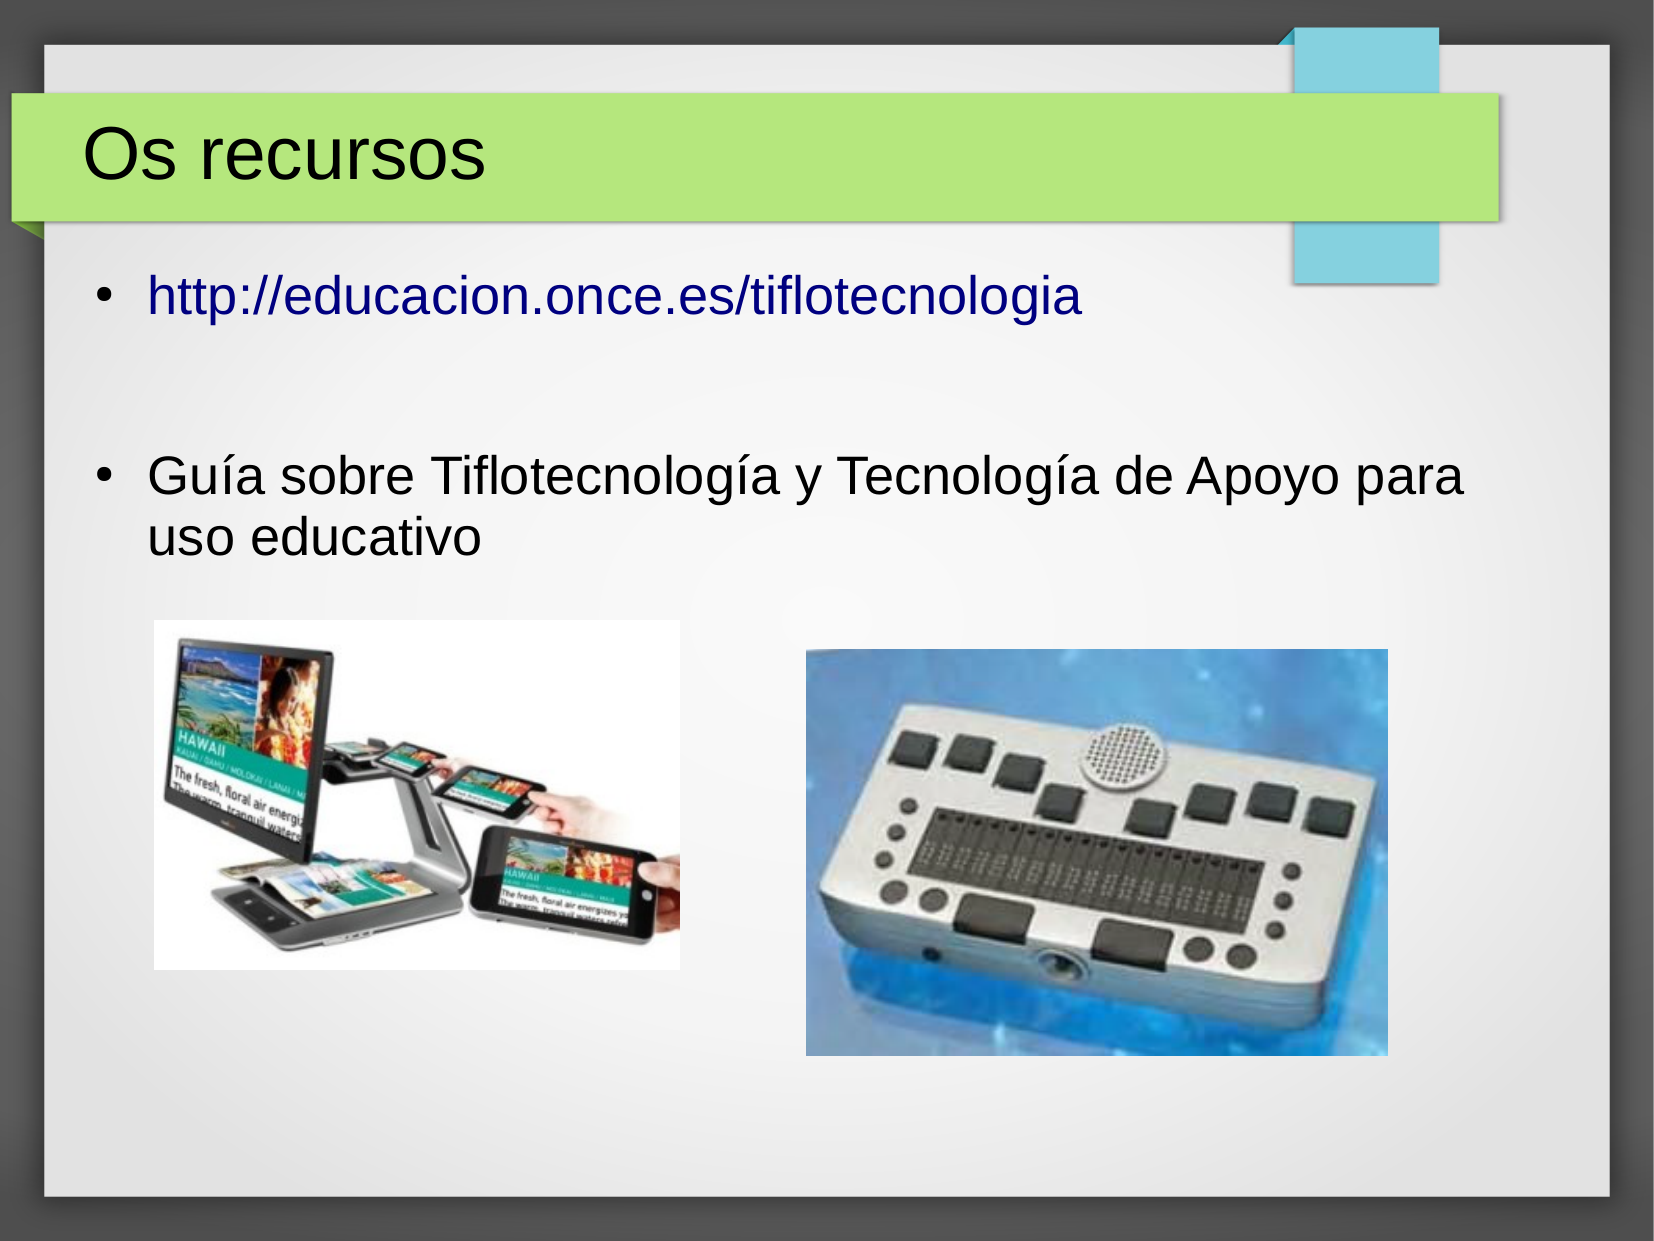

# Os recursos
http://educacion.once.es/tiflotecnologia
Guía sobre Tiflotecnología y Tecnología de Apoyo para uso educativo